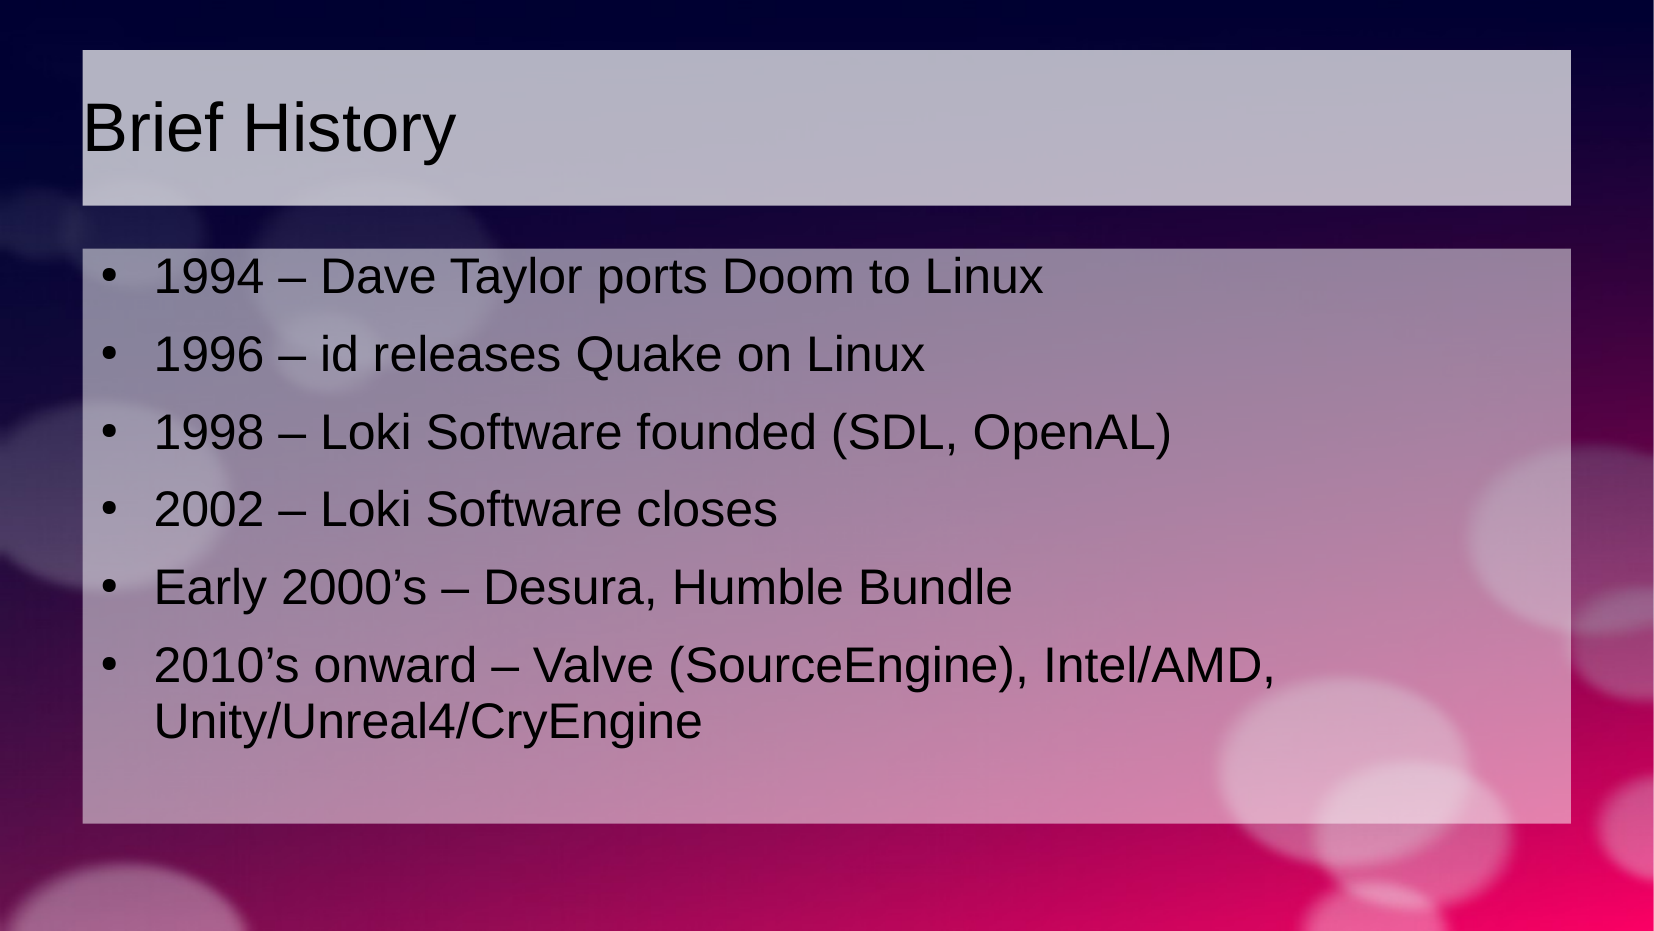

# Brief History
1994 – Dave Taylor ports Doom to Linux
1996 – id releases Quake on Linux
1998 – Loki Software founded (SDL, OpenAL)
2002 – Loki Software closes
Early 2000’s – Desura, Humble Bundle
2010’s onward – Valve (SourceEngine), Intel/AMD, Unity/Unreal4/CryEngine